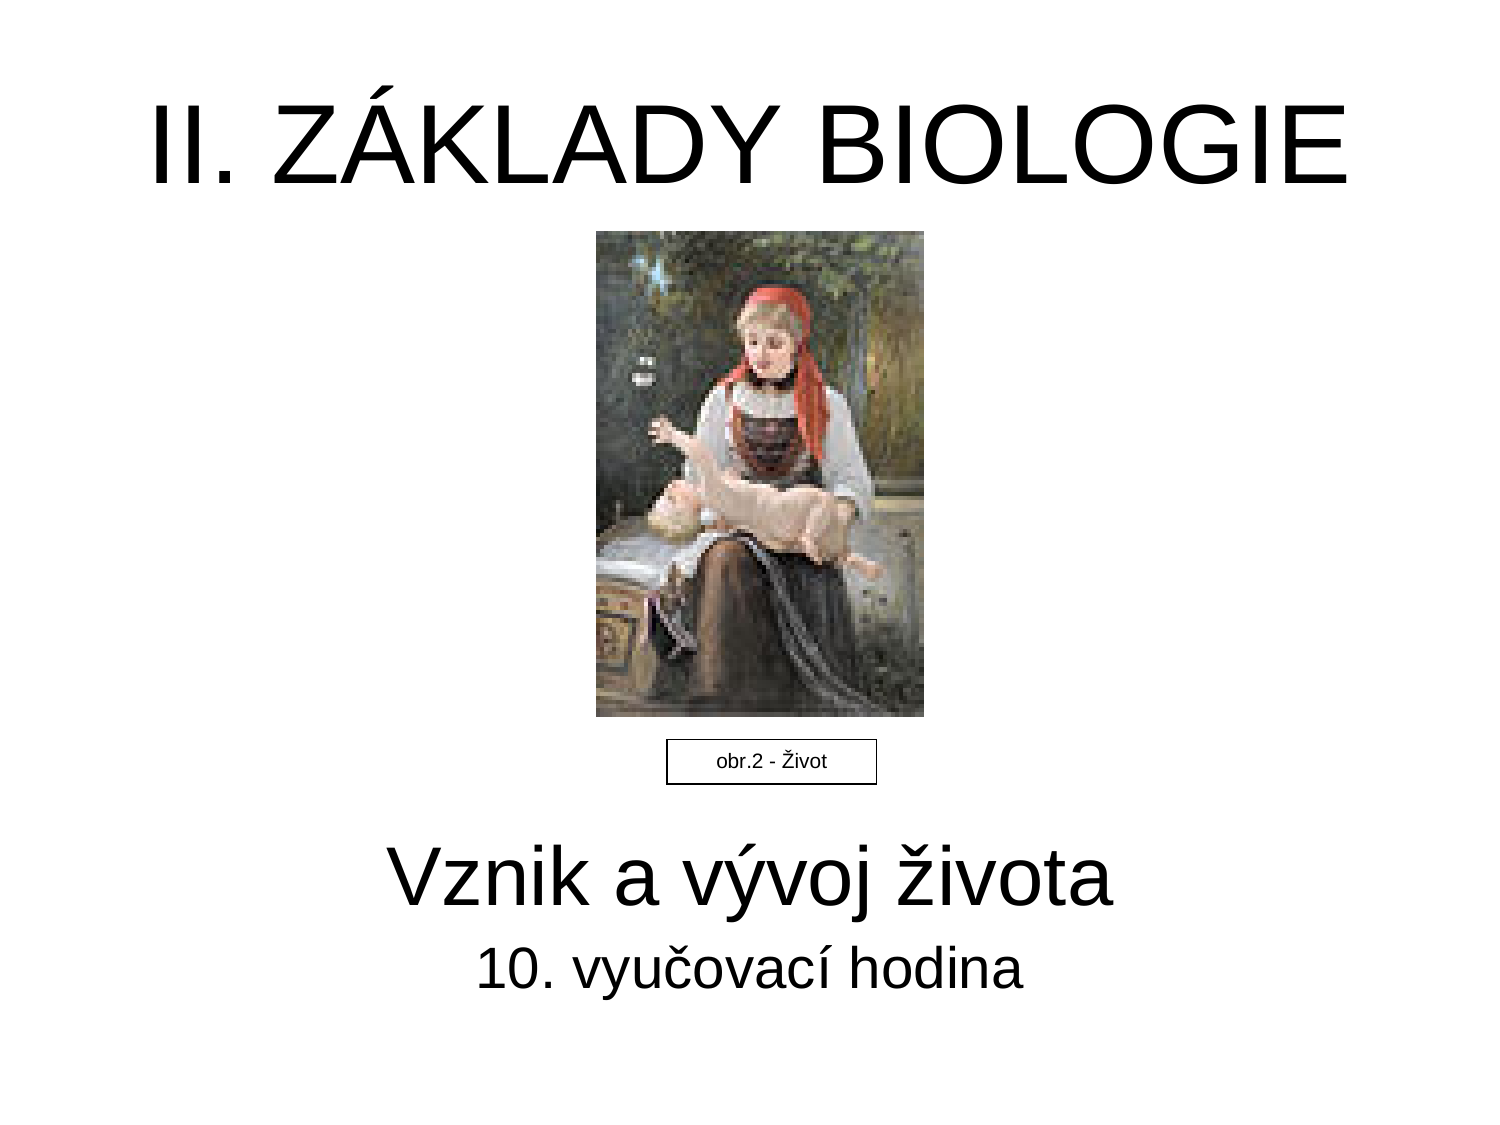

# II. ZÁKLADY BIOLOGIE
Vznik a vývoj života
10. vyučovací hodina
obr.2 - Život